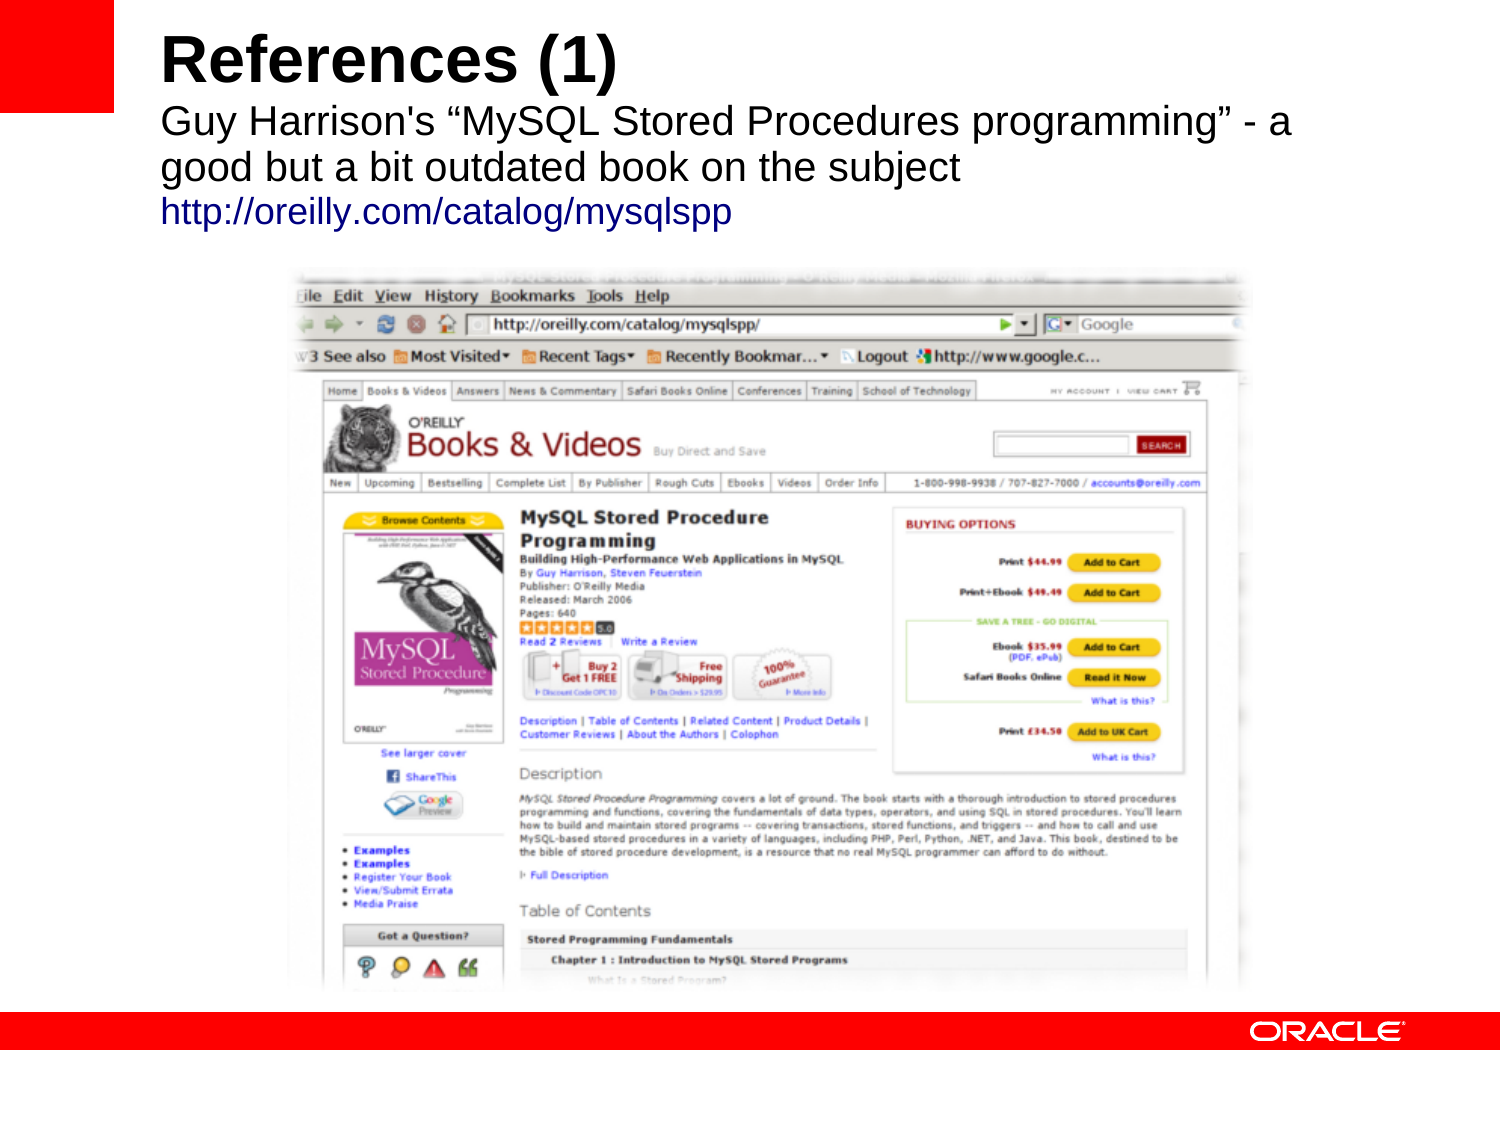

# References (1) Guy Harrison's “MySQL Stored Procedures programming” - a good but a bit outdated book on the subject http://oreilly.com/catalog/mysqlspp